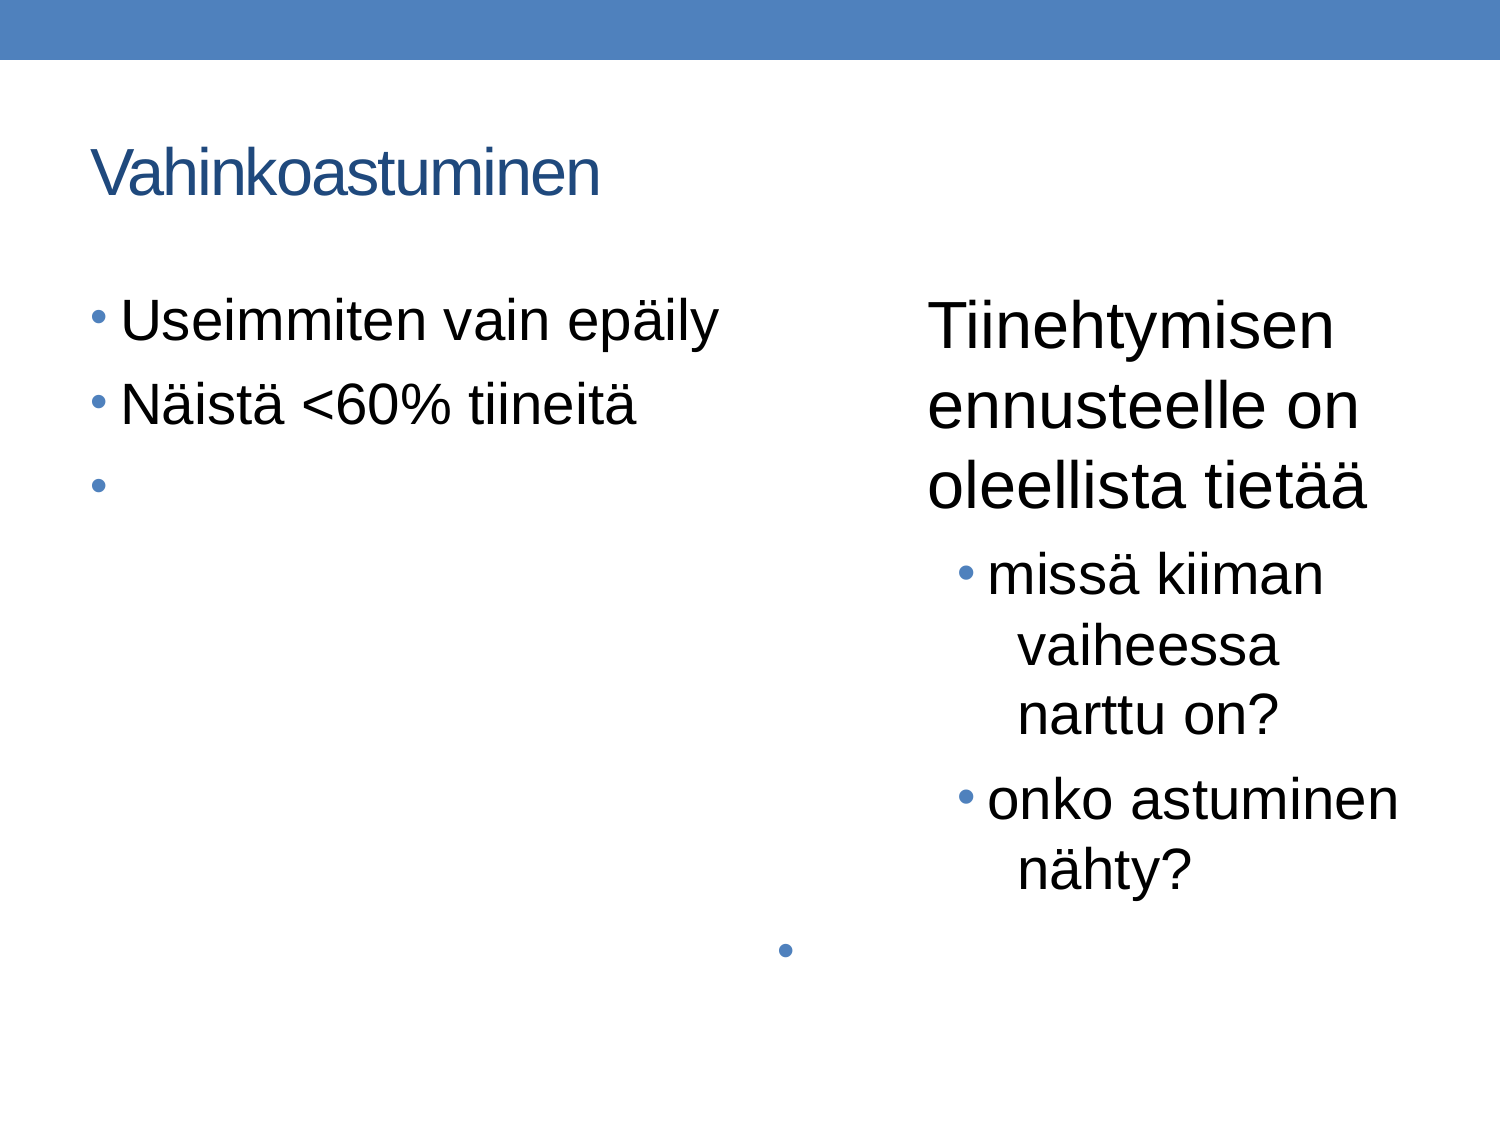

# Vahinkoastuminen
Useimmiten vain epäily
Näistä <60% tiineitä
Tiinehtymisen ennusteelle on oleellista tietää
missä kiiman vaiheessa narttu on?
onko astuminen nähty?